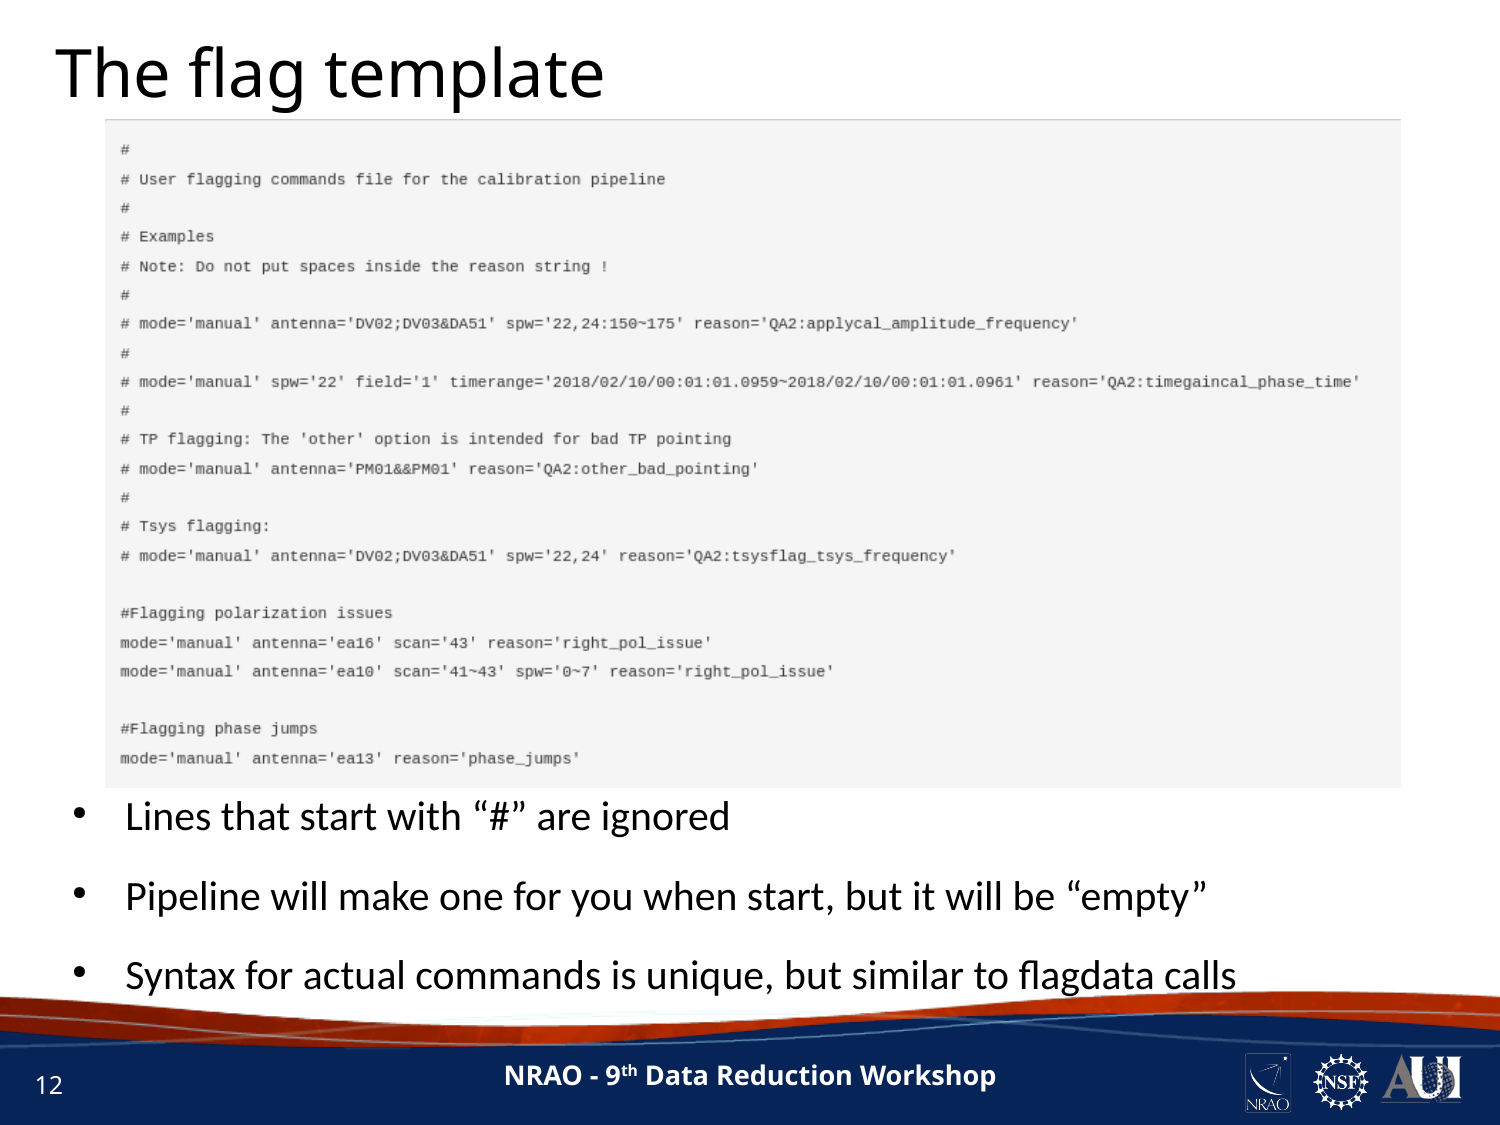

# The flag template
Lines that start with “#” are ignored
Pipeline will make one for you when start, but it will be “empty”
Syntax for actual commands is unique, but similar to flagdata calls